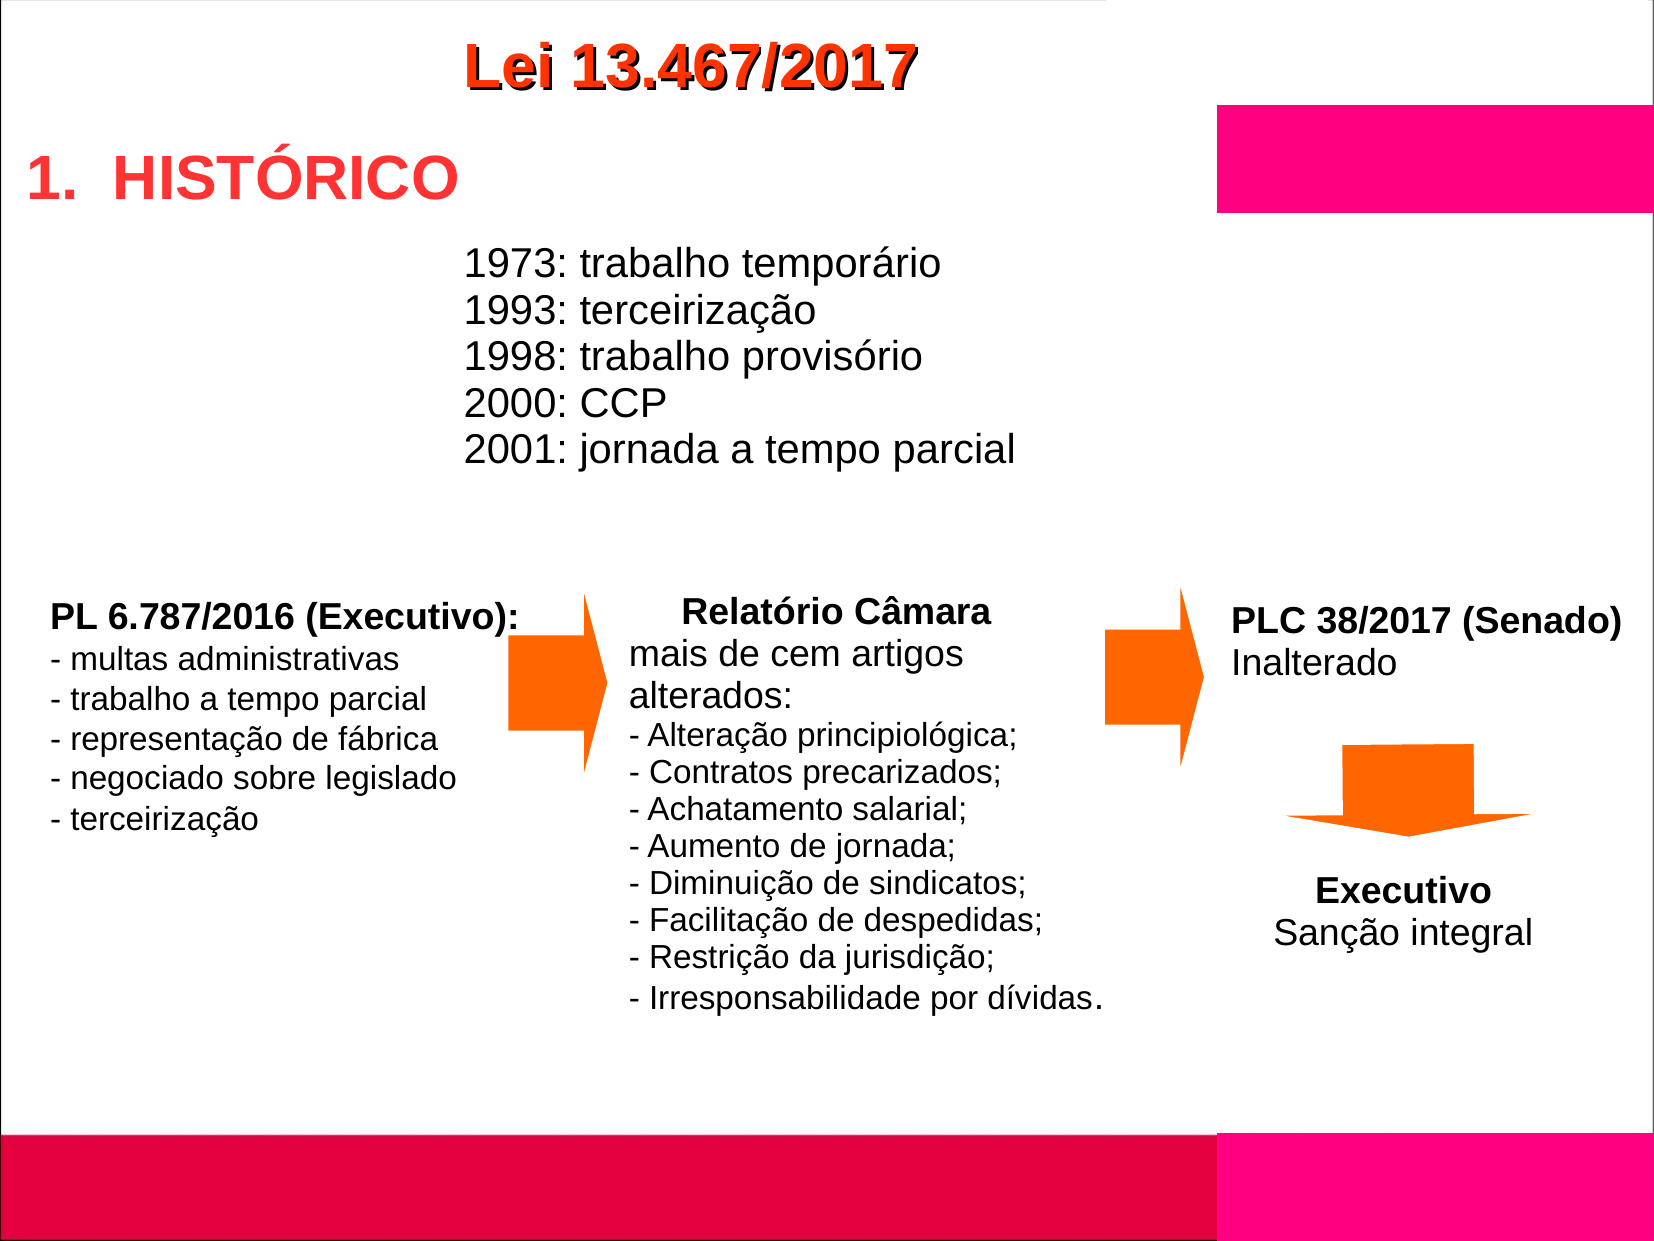

Lei 13.467/2017
1973: trabalho temporário
1993: terceirização
1998: trabalho provisório
2000: CCP
2001: jornada a tempo parcial
1. HISTÓRICO
PL 6.787/2016 (Executivo):
- multas administrativas
- trabalho a tempo parcial
- representação de fábrica
- negociado sobre legislado
- terceirização
 Relatório Câmara
mais de cem artigos alterados:
- Alteração principiológica;
- Contratos precarizados;
- Achatamento salarial;
- Aumento de jornada;
- Diminuição de sindicatos;
- Facilitação de despedidas;
- Restrição da jurisdição;
- Irresponsabilidade por dívidas.
PLC 38/2017 (Senado)
Inalterado
 Executivo
 Sanção integral